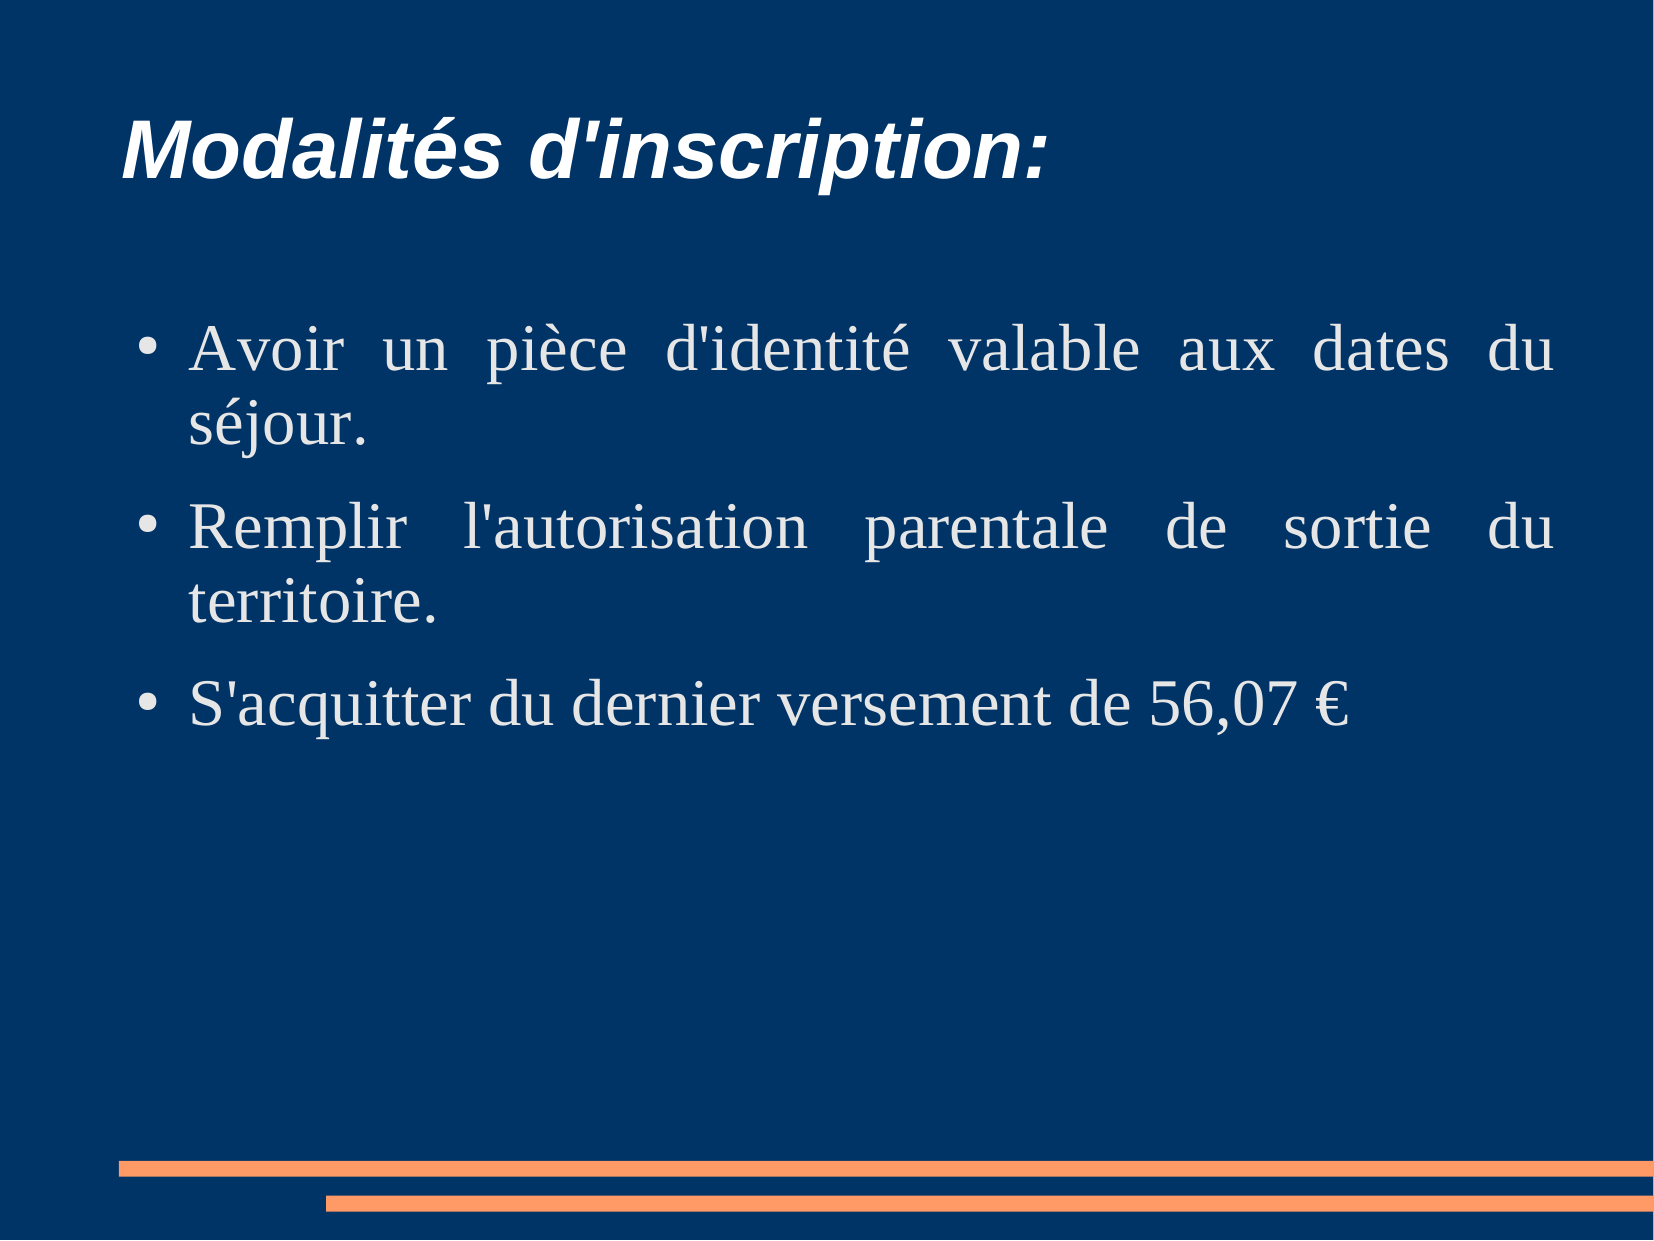

# Modalités d'inscription:
Avoir un pièce d'identité valable aux dates du séjour.
Remplir l'autorisation parentale de sortie du territoire.
S'acquitter du dernier versement de 56,07 €